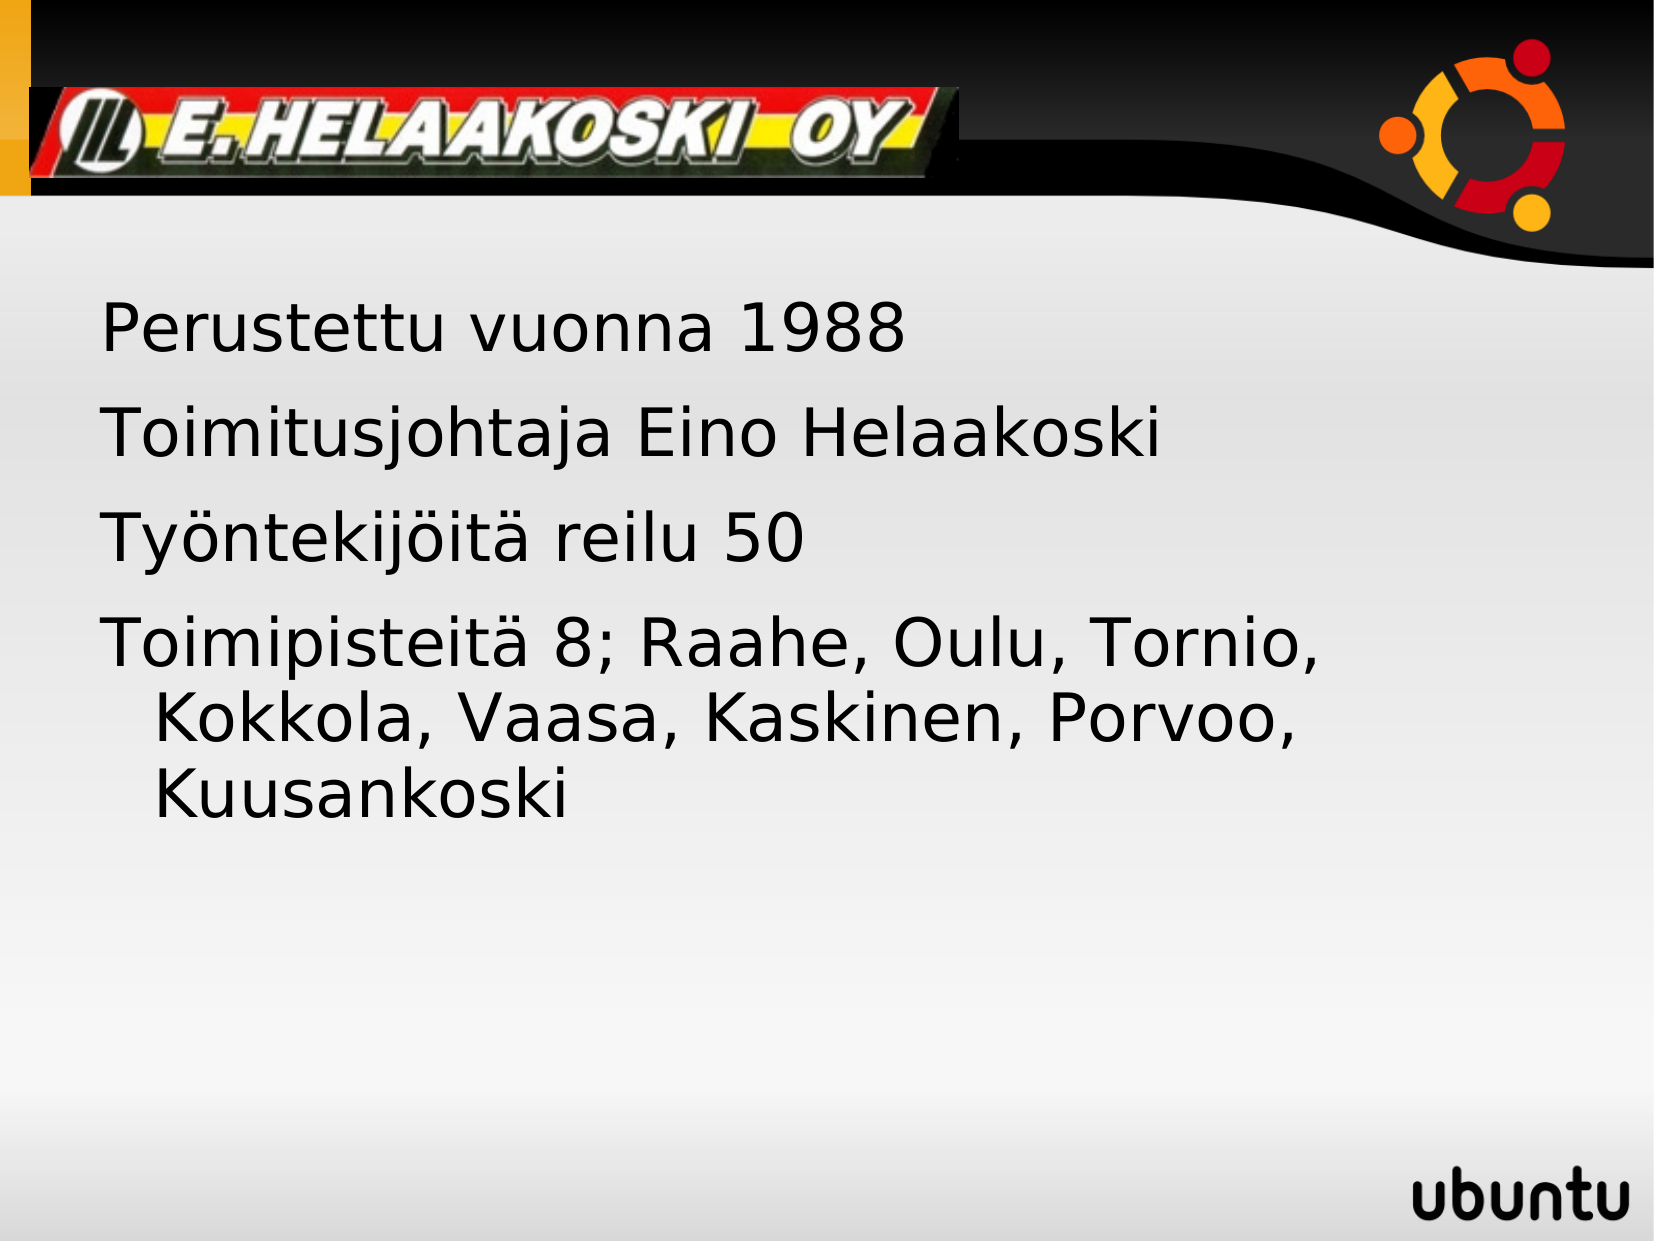

# Perustettu vuonna 1988
Toimitusjohtaja Eino Helaakoski
Työntekijöitä reilu 50
Toimipisteitä 8; Raahe, Oulu, Tornio, Kokkola, Vaasa, Kaskinen, Porvoo, Kuusankoski